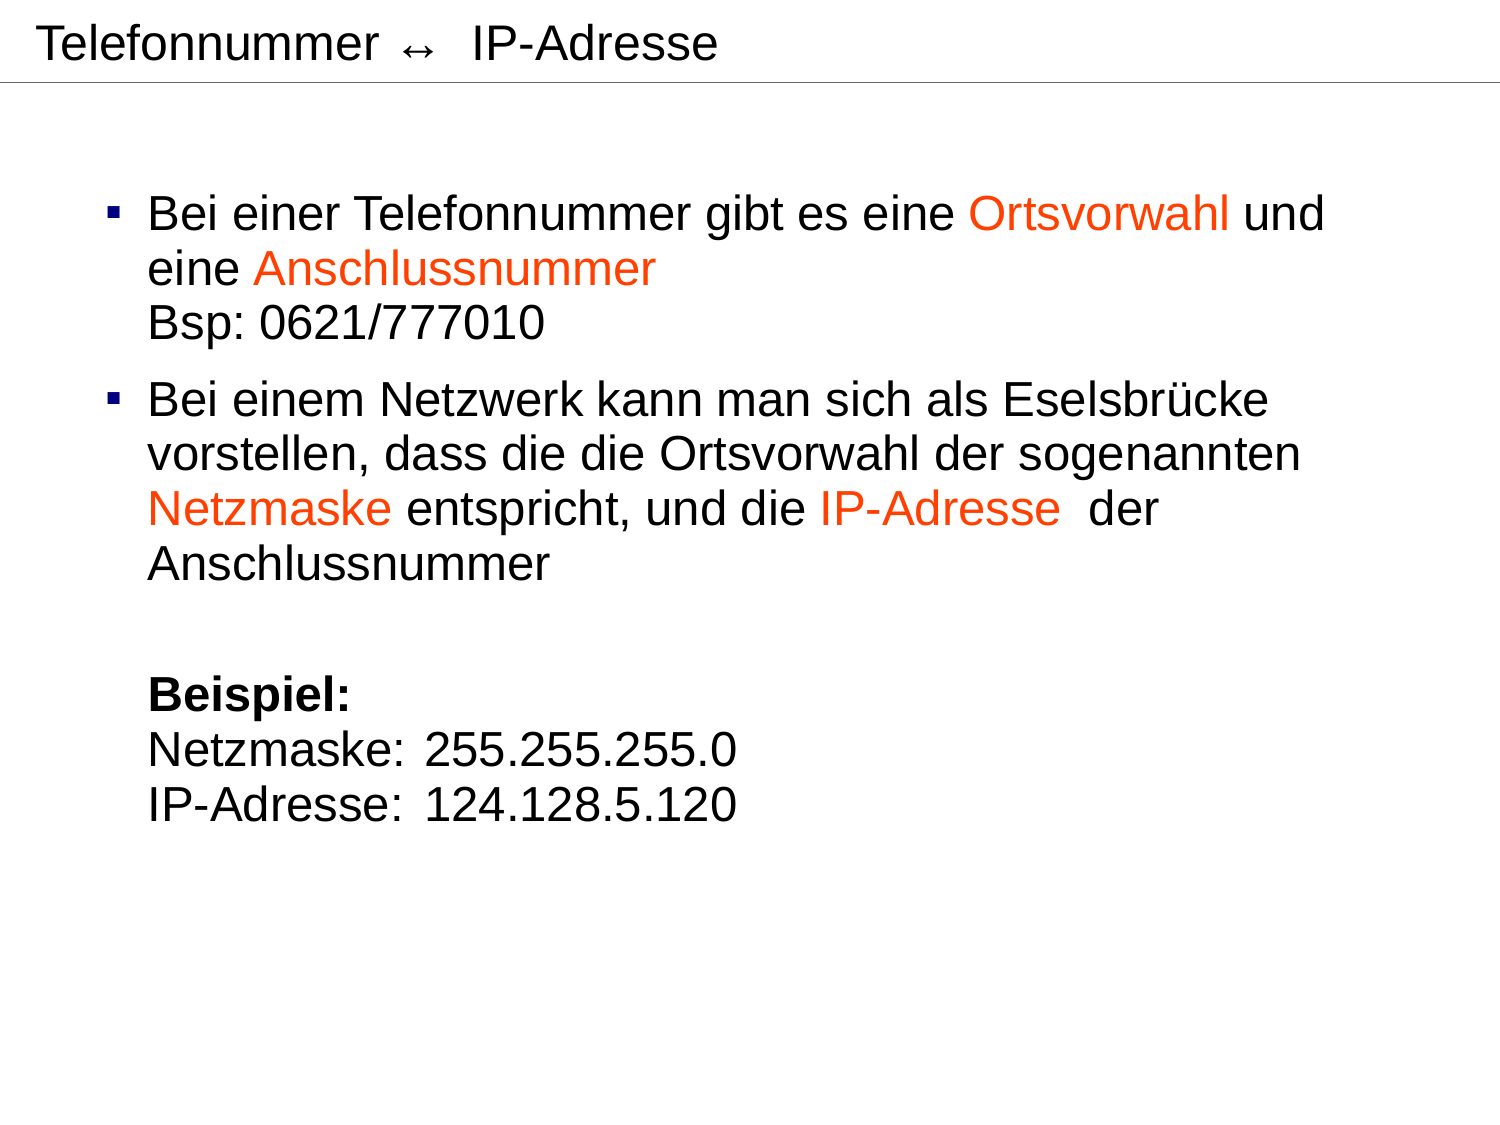

# Telefonnummer ↔ IP-Adresse
Bei einer Telefonnummer gibt es eine Ortsvorwahl und eine Anschlussnummer
Bsp: 0621/777010
Bei einem Netzwerk kann man sich als Eselsbrücke vorstellen, dass die die Ortsvorwahl der sogenannten Netzmaske entspricht, und die IP-Adresse der Anschlussnummer
Beispiel:
Netzmaske: 	255.255.255.0
IP-Adresse: 	124.128.5.120